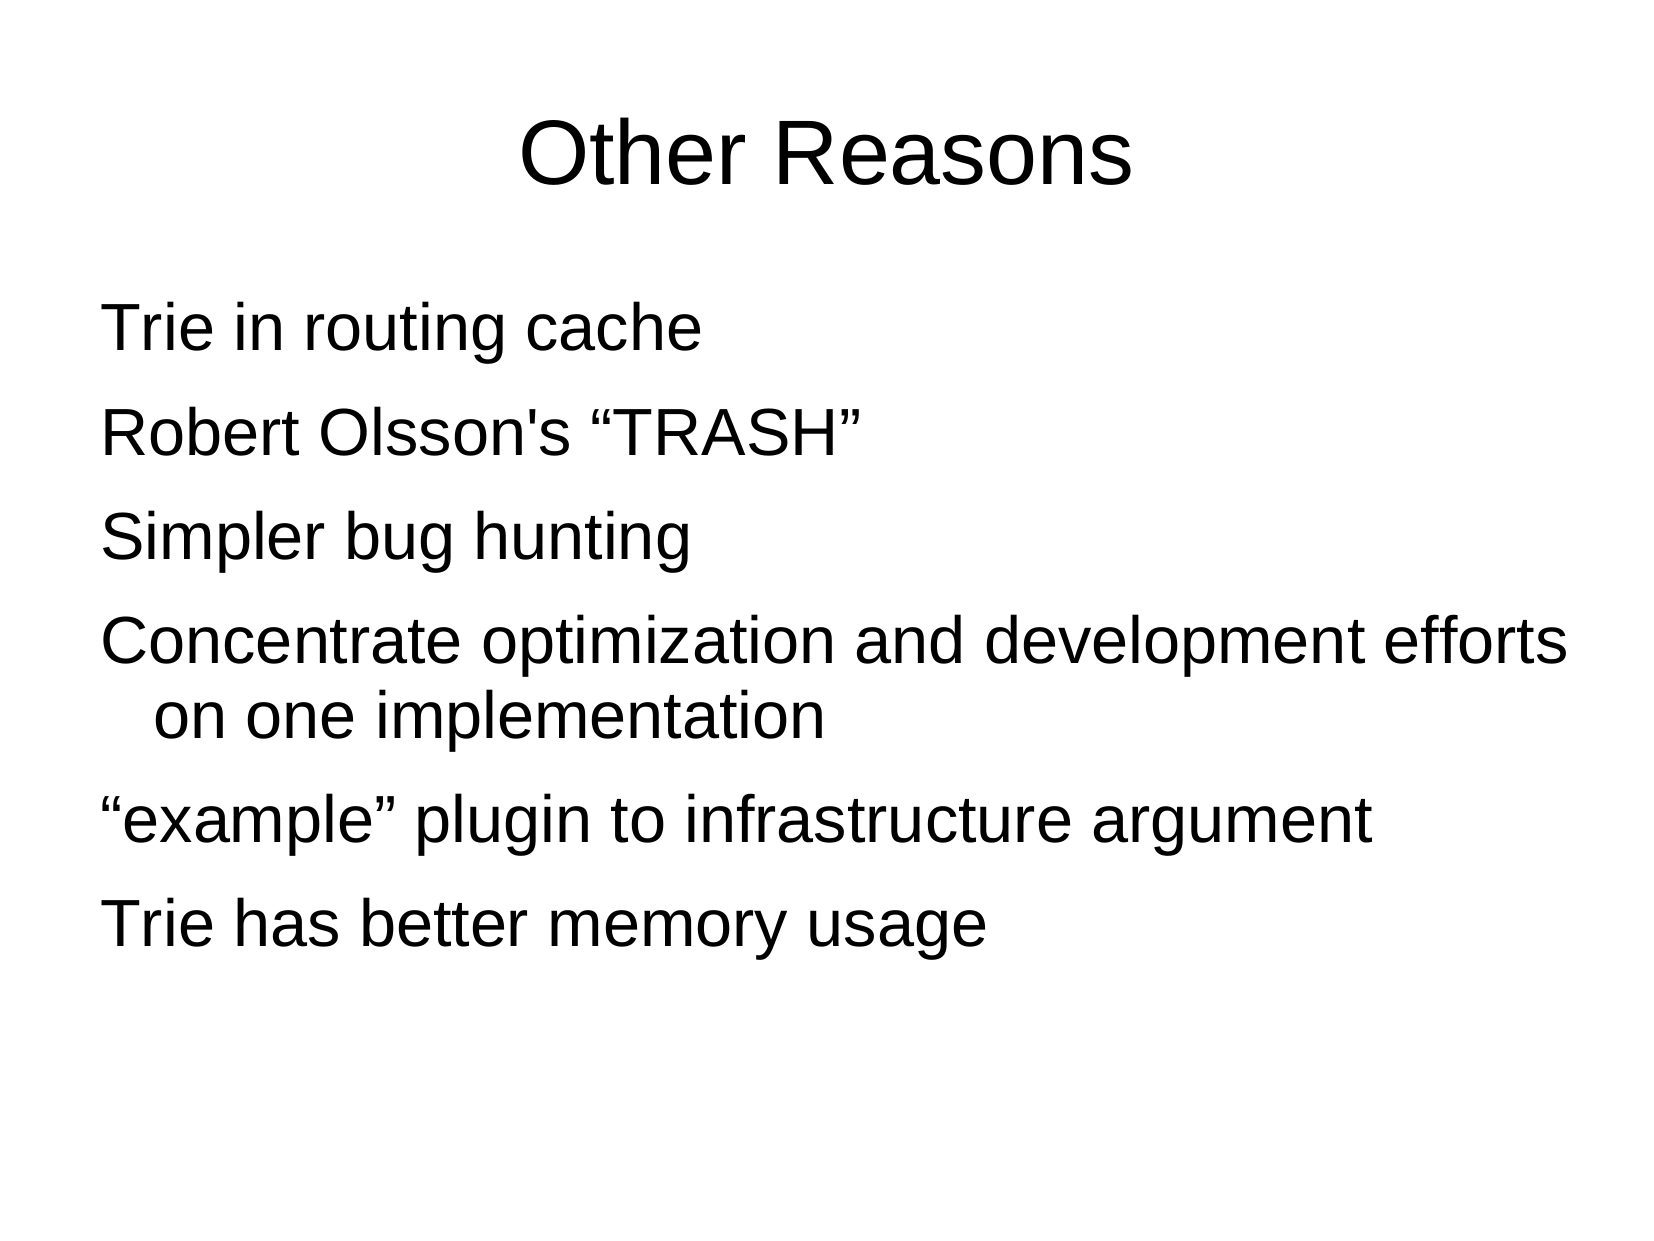

# Other Reasons
Trie in routing cache
Robert Olsson's “TRASH”
Simpler bug hunting
Concentrate optimization and development efforts on one implementation
“example” plugin to infrastructure argument
Trie has better memory usage